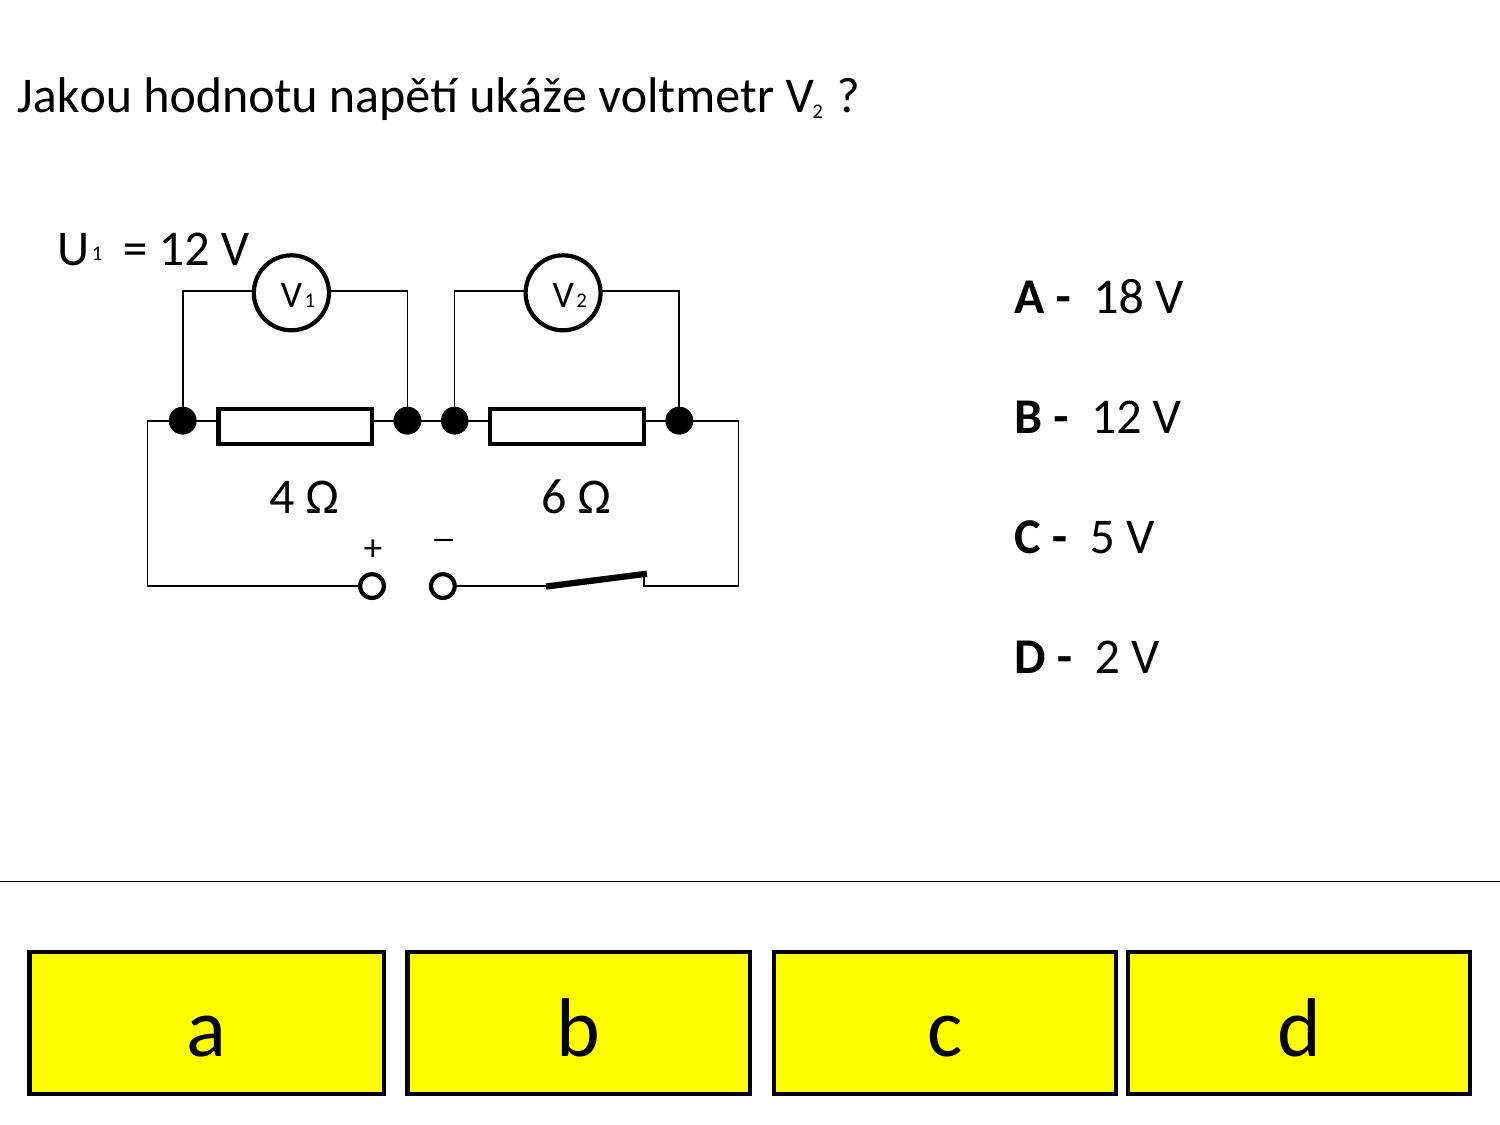

Jakou hodnotu napětí ukáže voltmetr V ?
2
U = 12 V
1
V
1
V
2
4 Ω
6 Ω
_
+
A - 18 V
B - 12 V
C - 5 V
D - 2 V
a
b
c
d